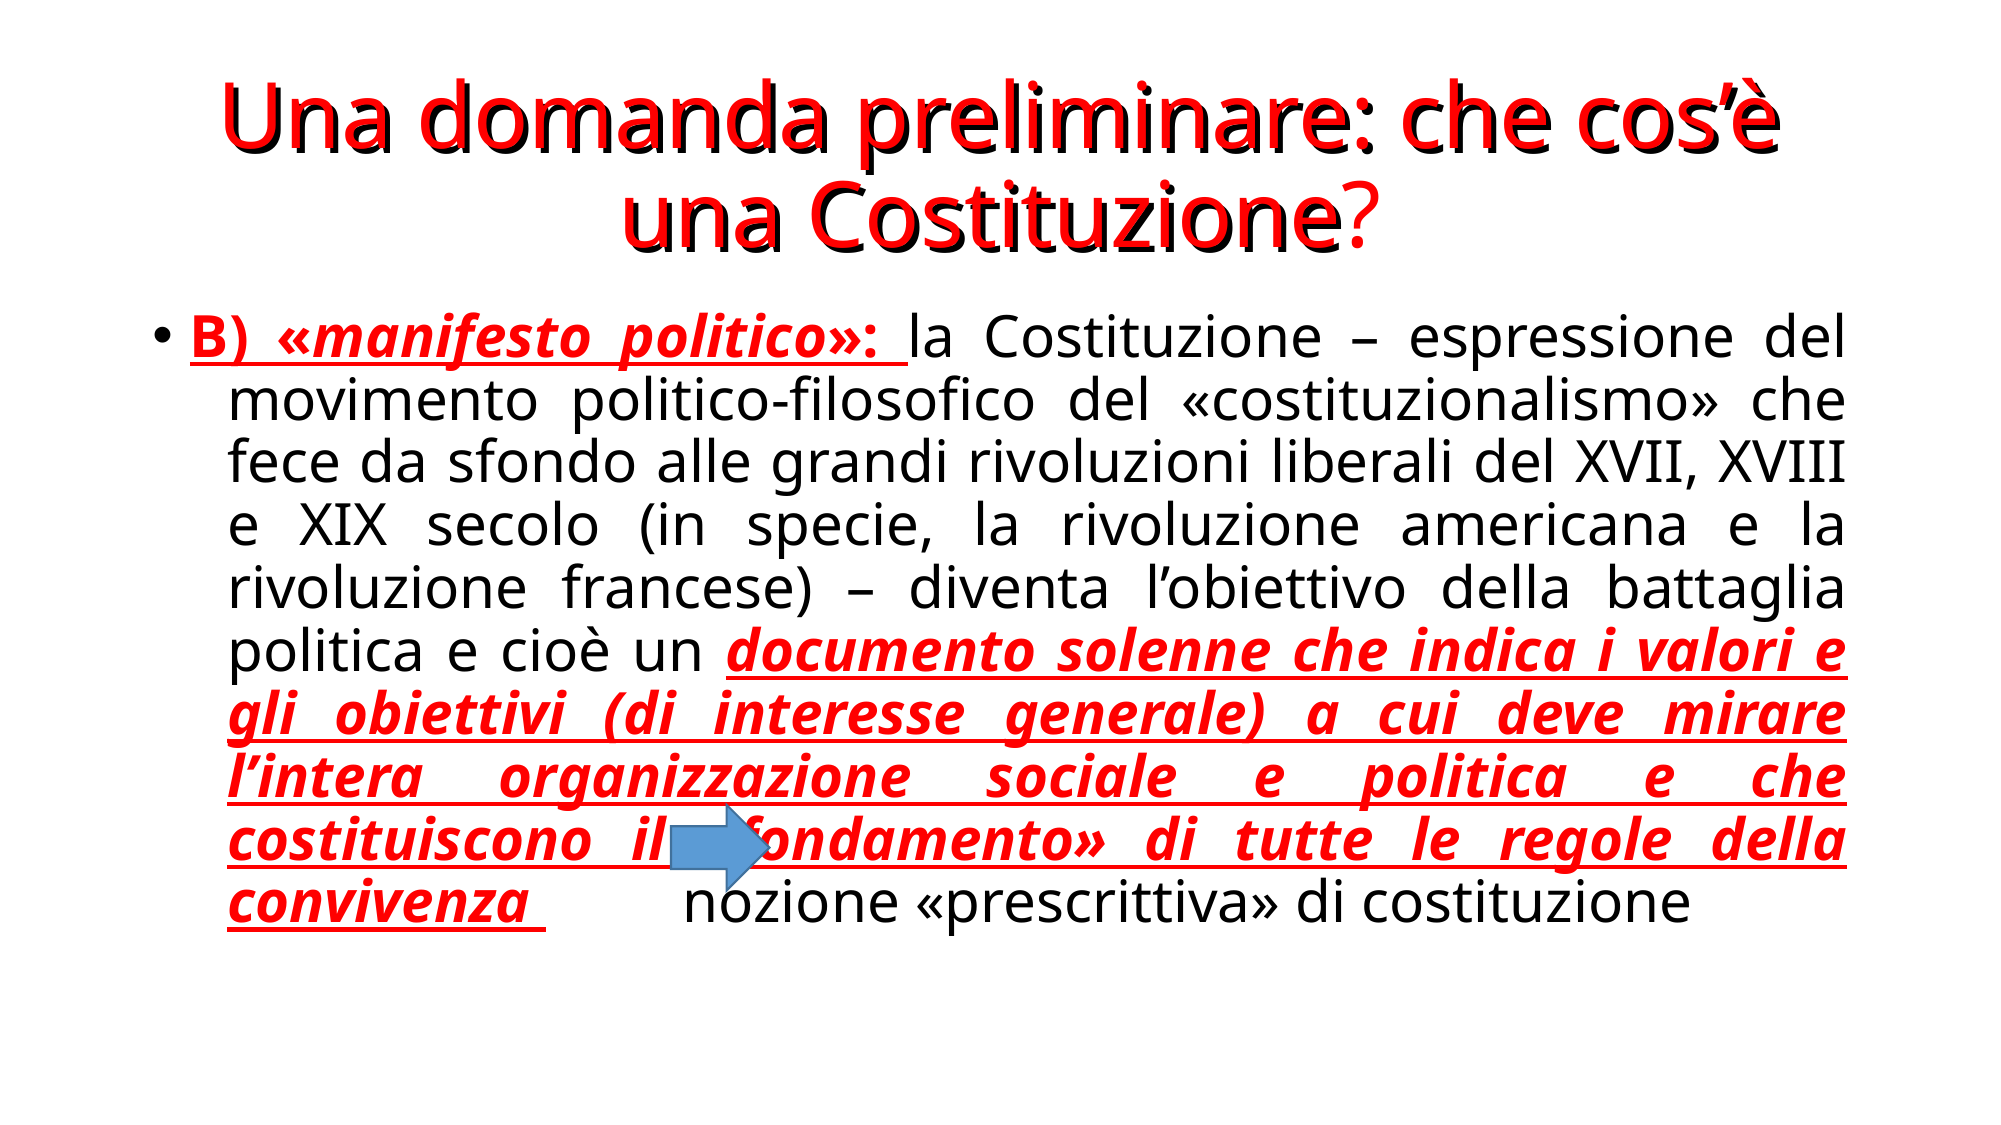

# Una domanda preliminare: che cos’è una Costituzione?
B) «manifesto politico»: la Costituzione – espressione del movimento politico-filosofico del «costituzionalismo» che fece da sfondo alle grandi rivoluzioni liberali del XVII, XVIII e XIX secolo (in specie, la rivoluzione americana e la rivoluzione francese) – diventa l’obiettivo della battaglia politica e cioè un documento solenne che indica i valori e gli obiettivi (di interesse generale) a cui deve mirare l’intera organizzazione sociale e politica e che costituiscono il «fondamento» di tutte le regole della convivenza nozione «prescrittiva» di costituzione